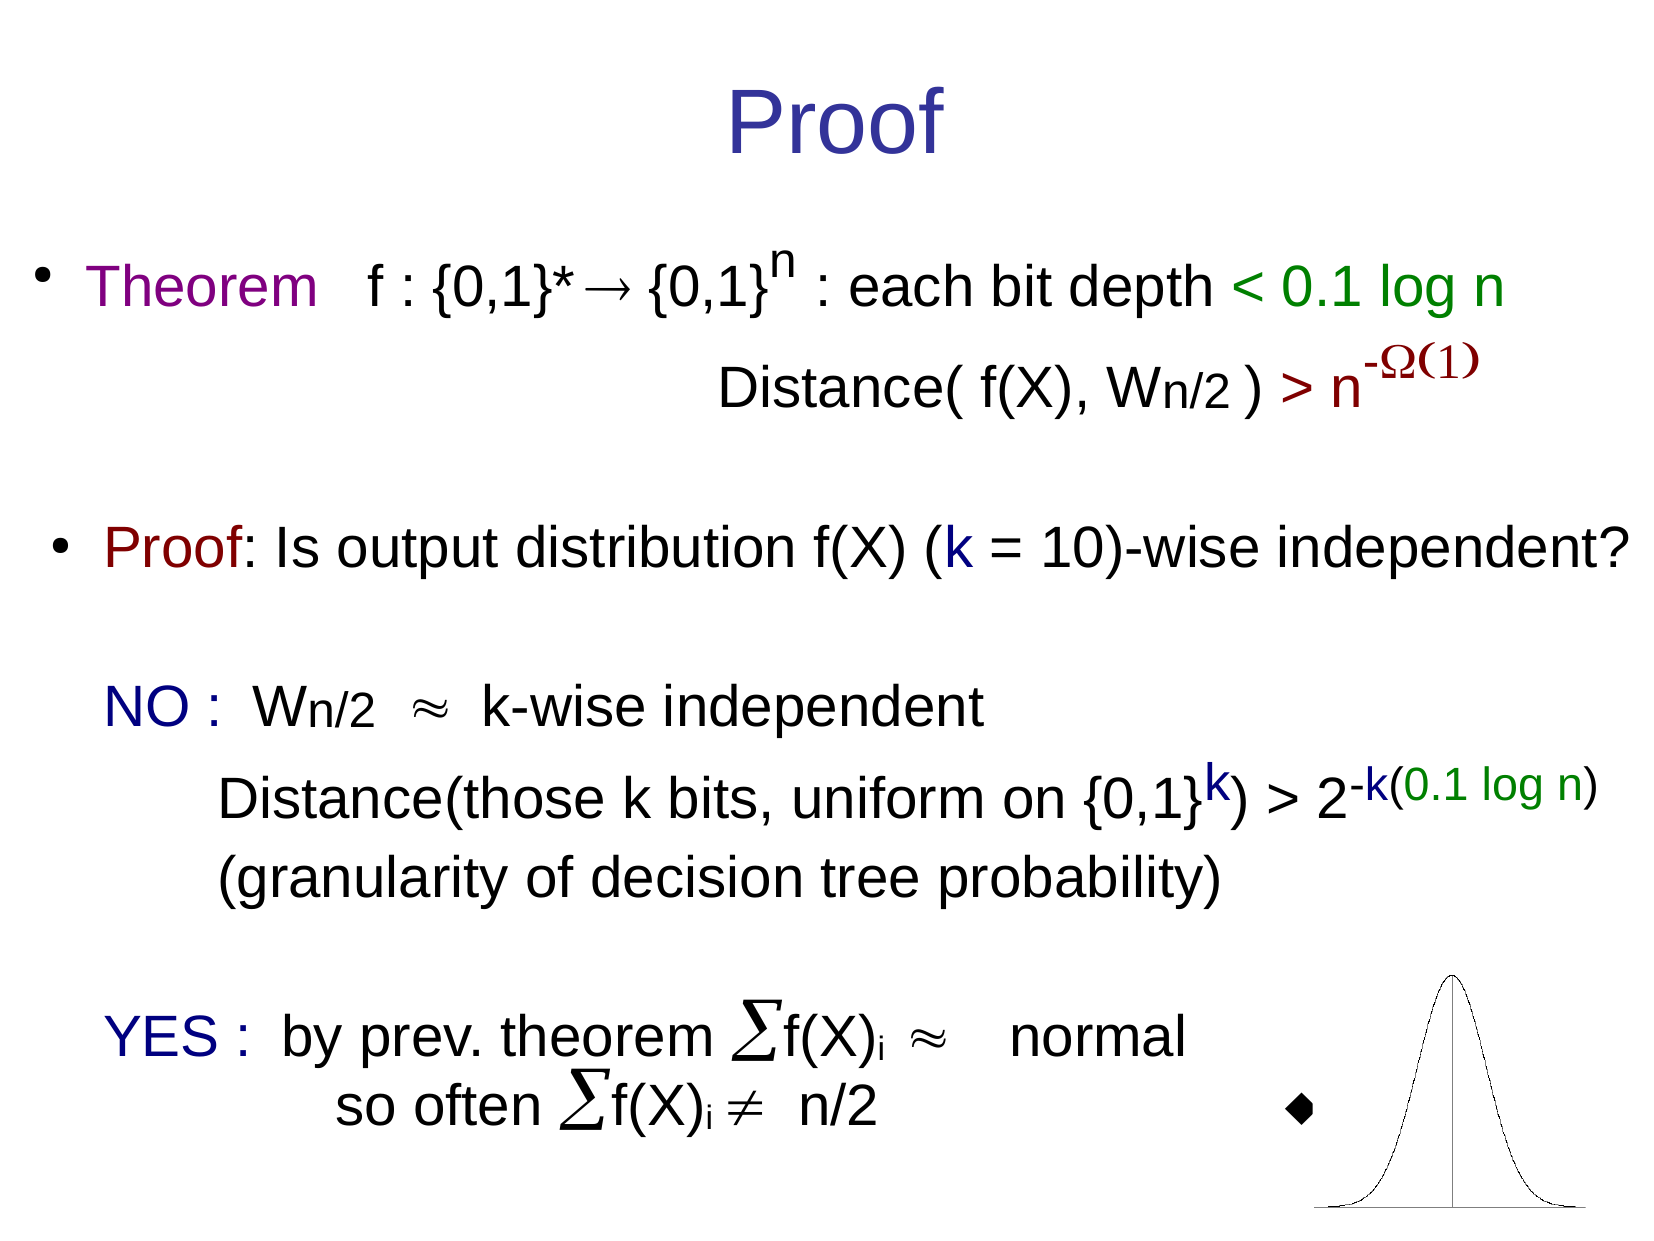

Proof
# Theorem f : {0,1}*  {0,1}n : each bit depth < 0.1 log n
 Distance( f(X), Wn/2 ) > n-(1)
Proof: Is output distribution f(X) (k = 10)-wise independent?
NO : Wn/2  k-wise independent
 Distance(those k bits, uniform on {0,1}k) > 2-k(0.1 log n)
 (granularity of decision tree probability)
YES : by prev. theorem f(X)i  normal so often f(X)i  n/2 